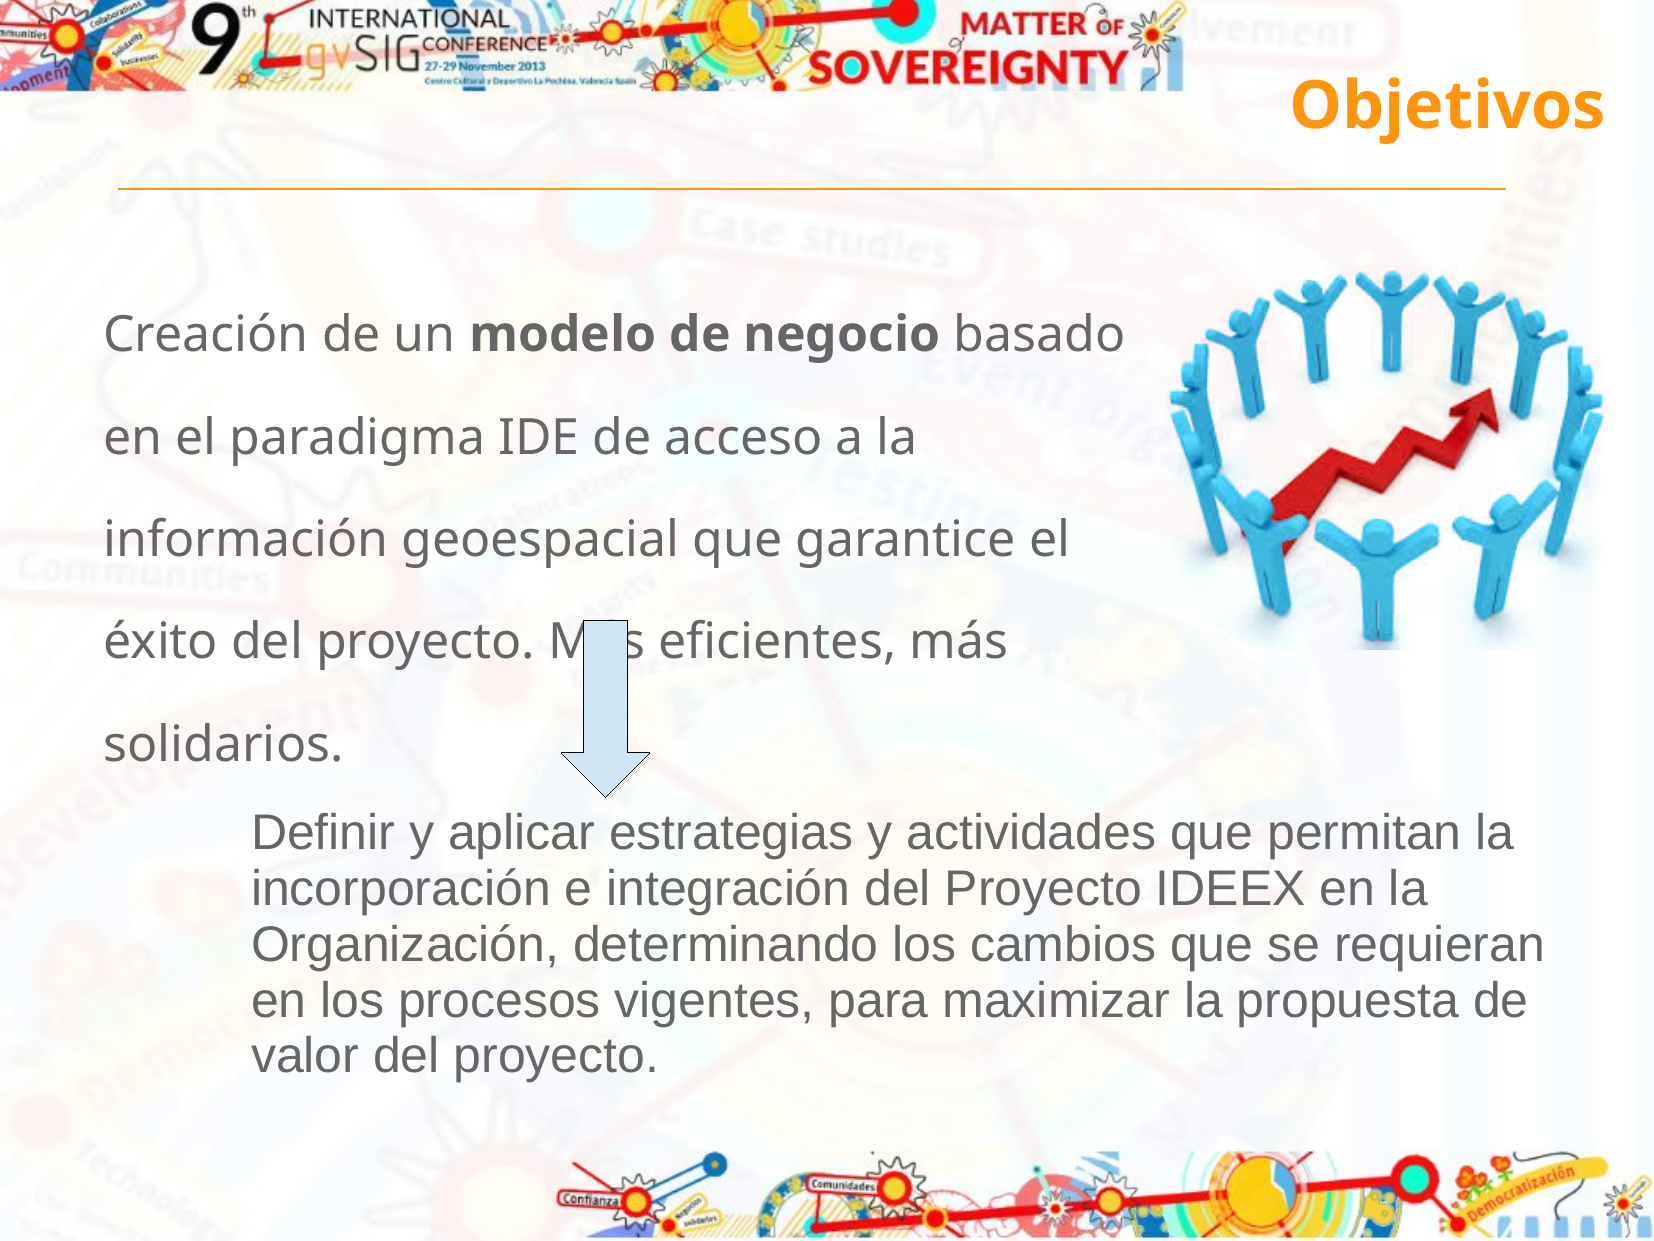

# Objetivos
Creación de un modelo de negocio basado en el paradigma IDE de acceso a la información geoespacial que garantice el éxito del proyecto. Más eficientes, más solidarios.
Definir y aplicar estrategias y actividades que permitan la incorporación e integración del Proyecto IDEEX en la Organización, determinando los cambios que se requieran en los procesos vigentes, para maximizar la propuesta de valor del proyecto.